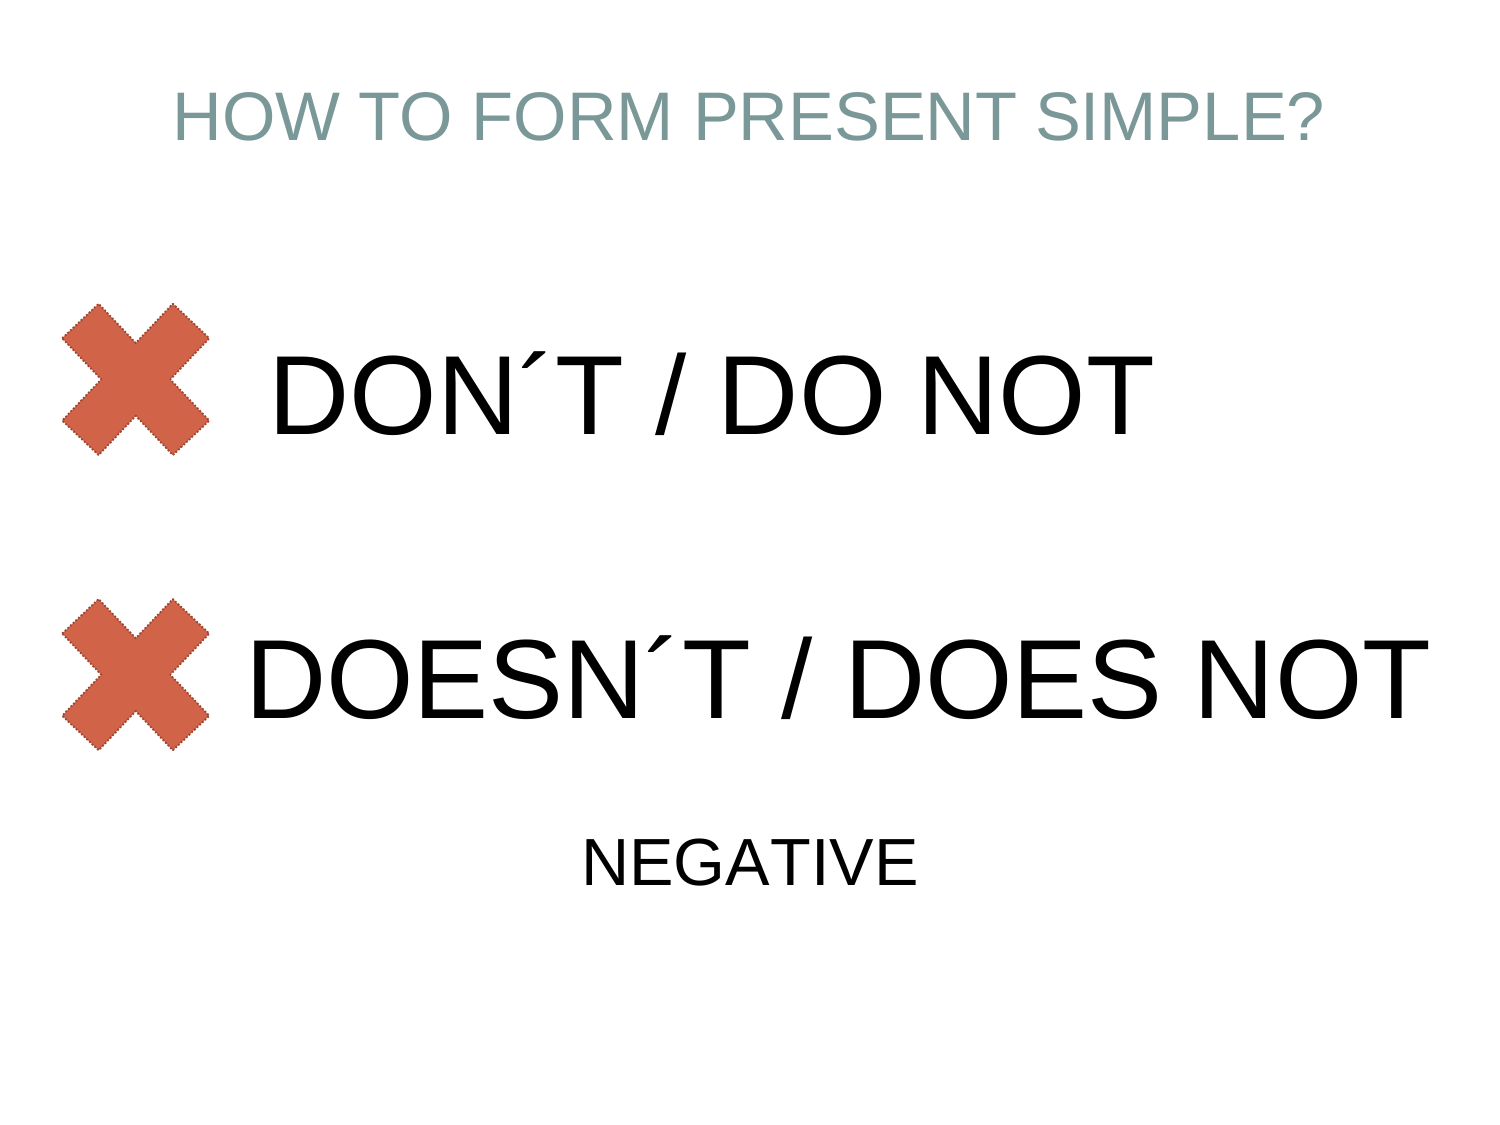

# HOW TO FORM PRESENT SIMPLE?
DON´T / DO NOT
DOESN´T / DOES NOT
NEGATIVE